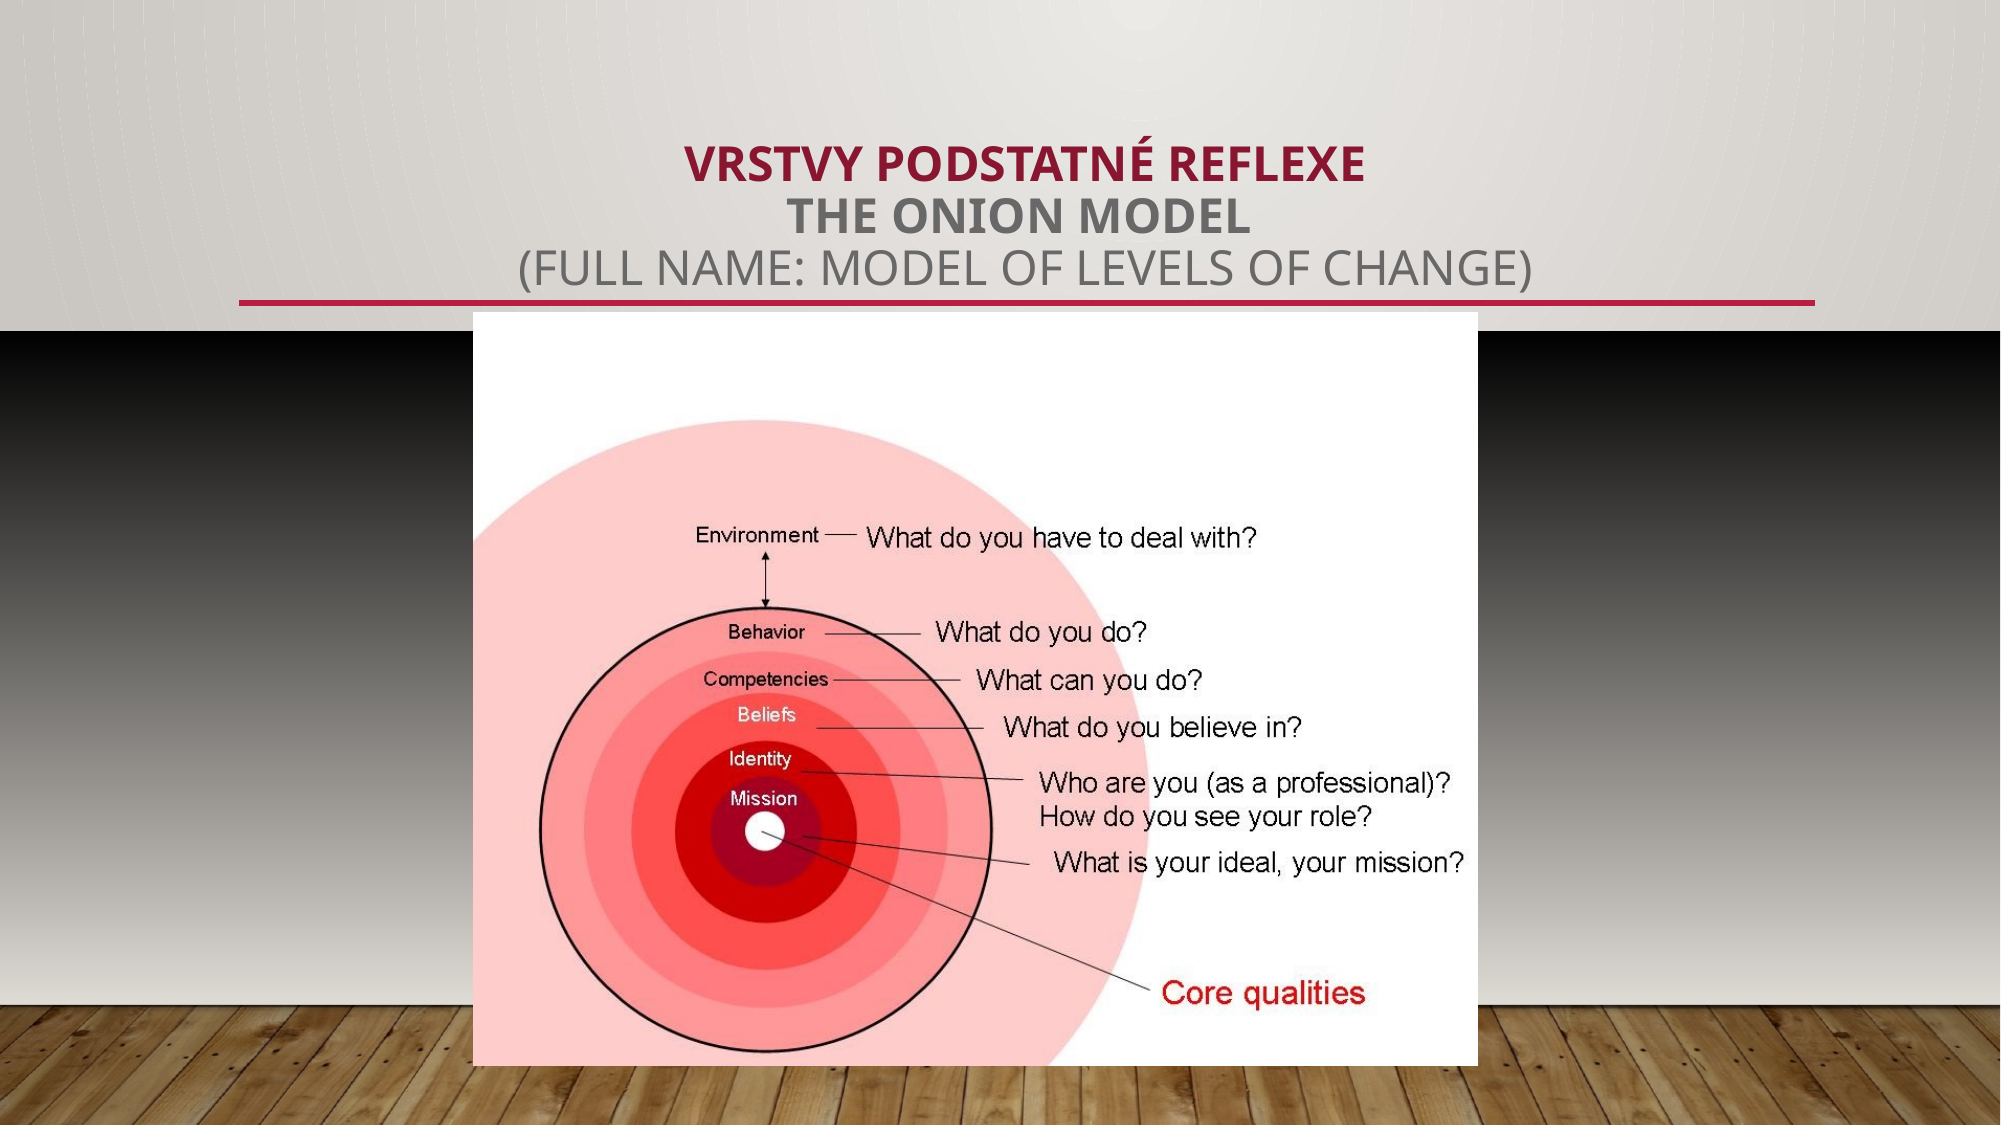

# Vrstvy podstatné reflexe The onion model (Full name: model of levels of change)